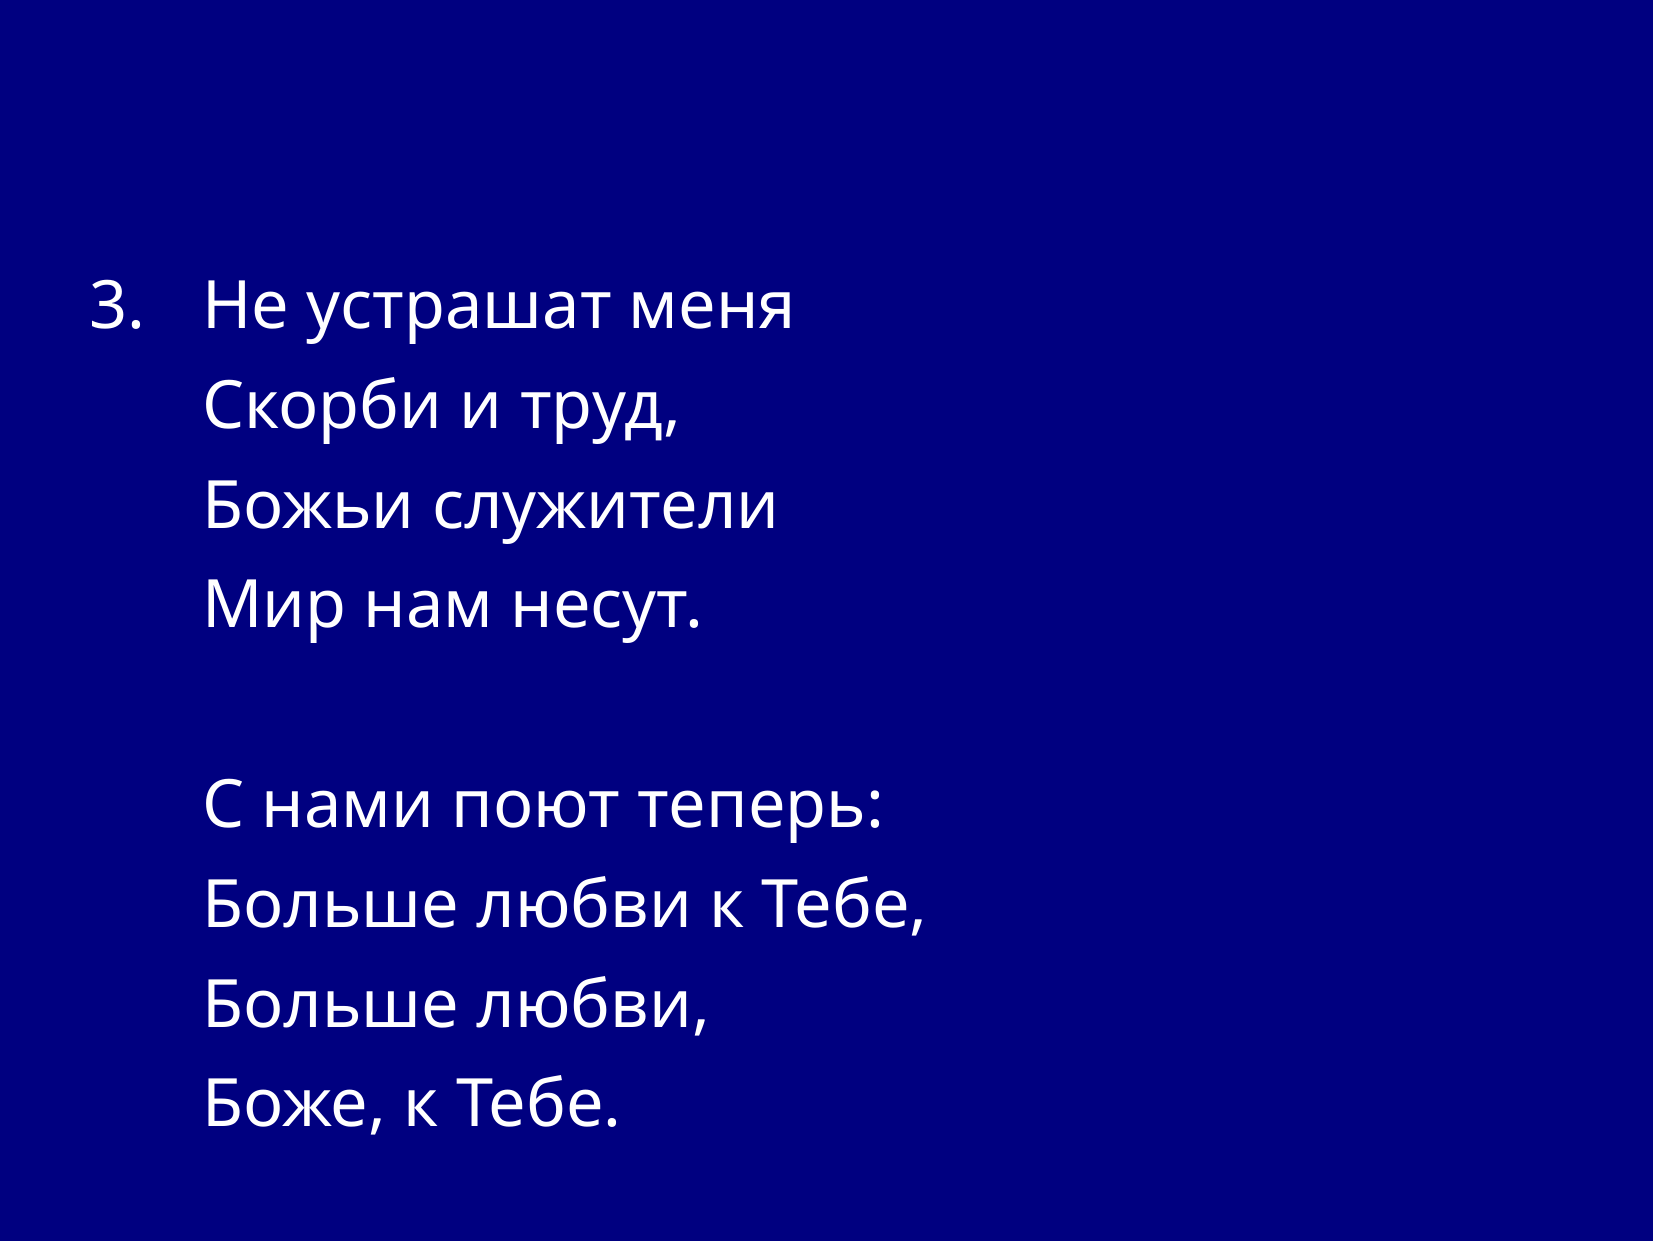

3.	Не устрашат меня
	Скорби и труд,
	Божьи служители
	Мир нам несут.
	С нами поют теперь:
	Больше любви к Тебе,
	Больше любви,
	Боже, к Тебе.